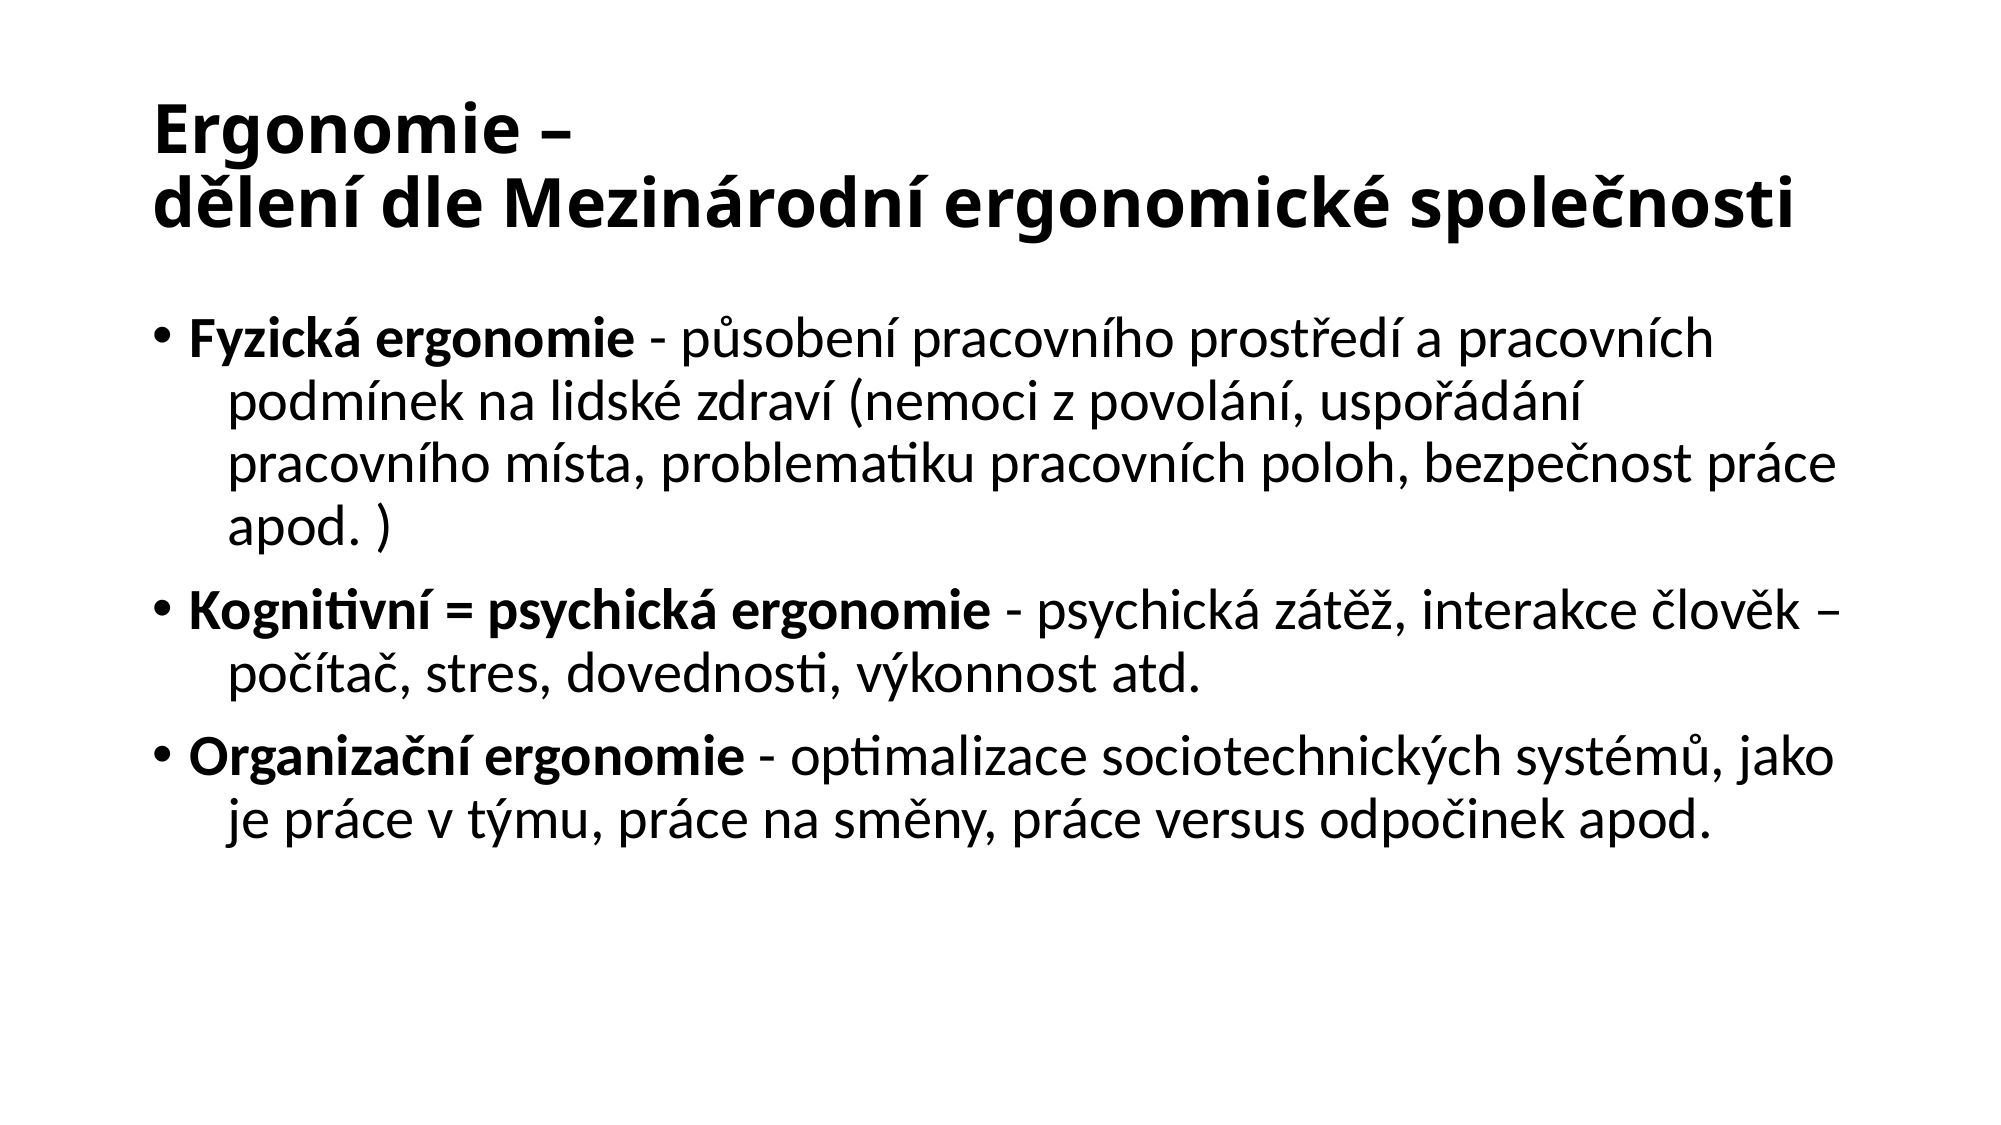

# Ergonomie – dělení dle Mezinárodní ergonomické společnosti
Fyzická ergonomie - působení pracovního prostředí a pracovních podmínek na lidské zdraví (nemoci z povolání, uspořádání pracovního místa, problematiku pracovních poloh, bezpečnost práce apod. )
Kognitivní = psychická ergonomie - psychická zátěž, interakce člověk – počítač, stres, dovednosti, výkonnost atd.
Organizační ergonomie - optimalizace sociotechnických systémů, jako je práce v týmu, práce na směny, práce versus odpočinek apod.